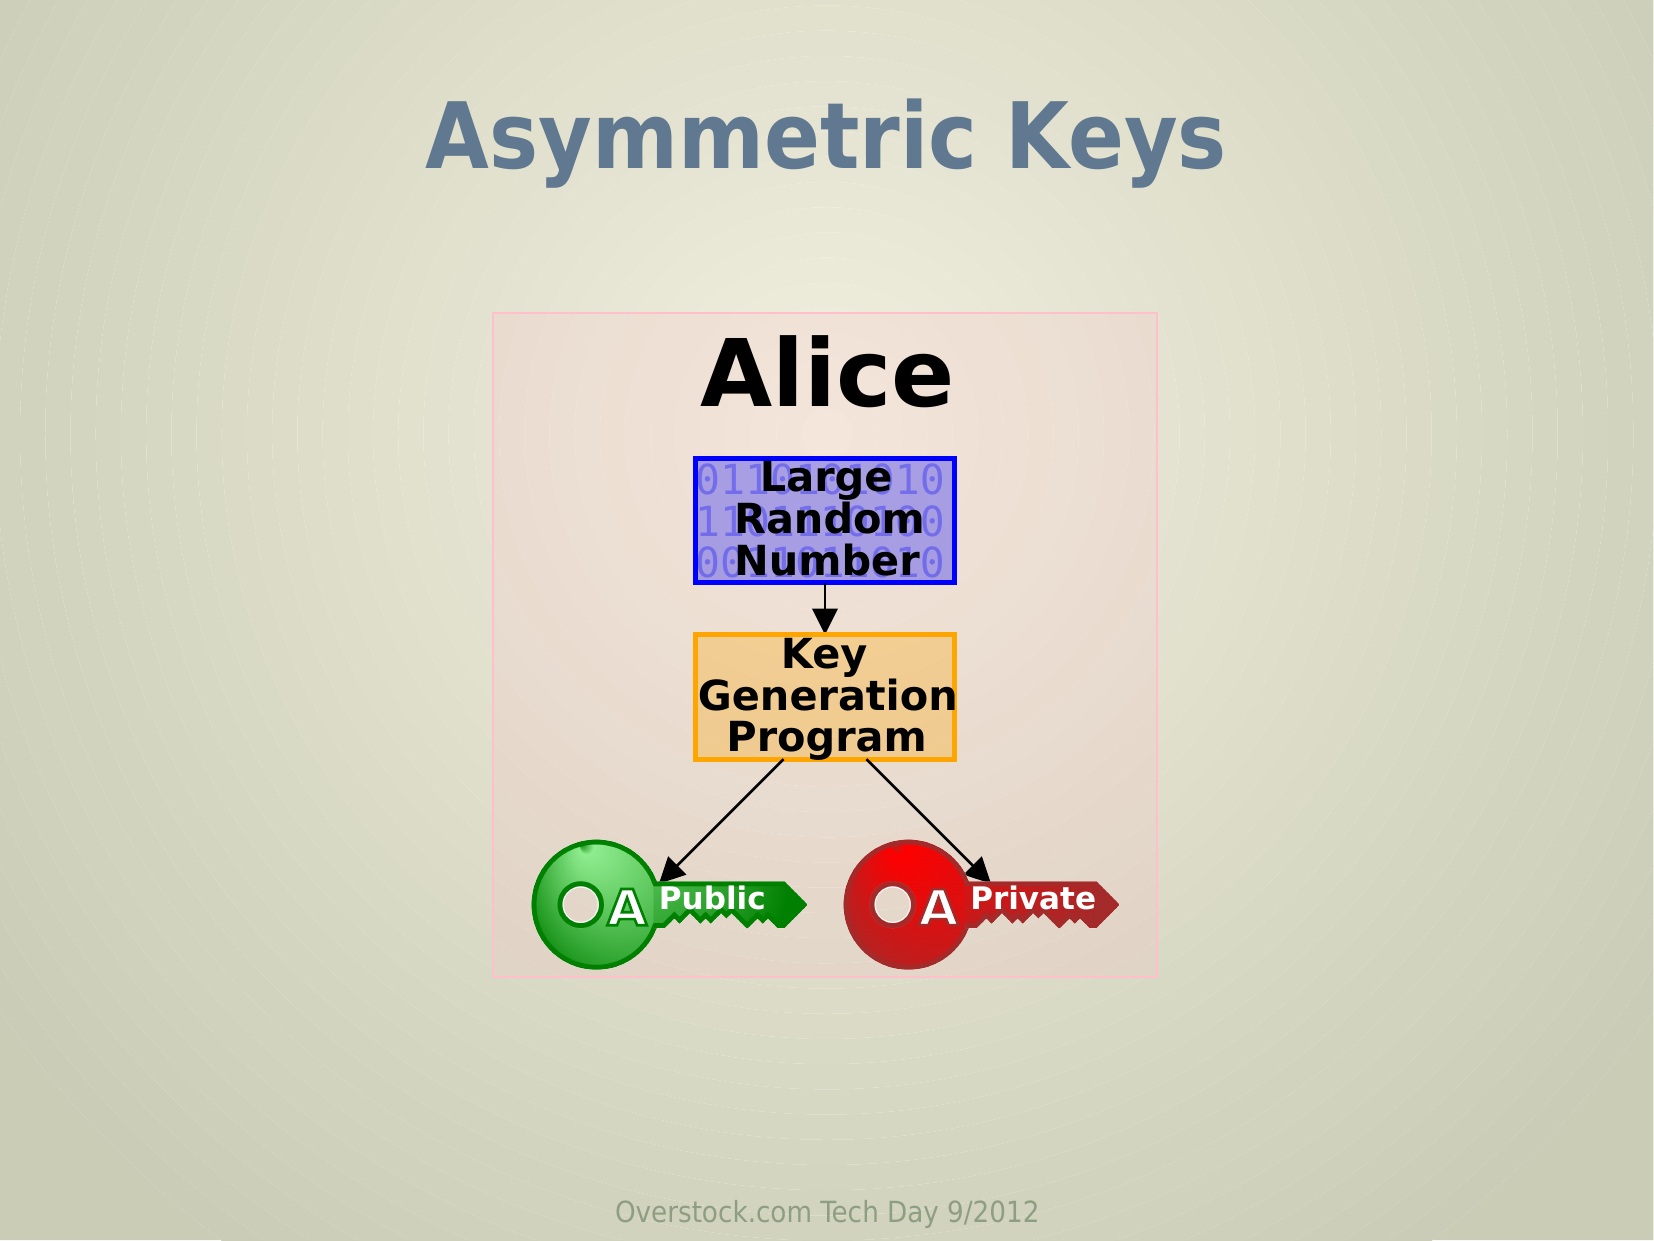

# Asymmetric Keys
Overstock.com Tech Day 9/2012